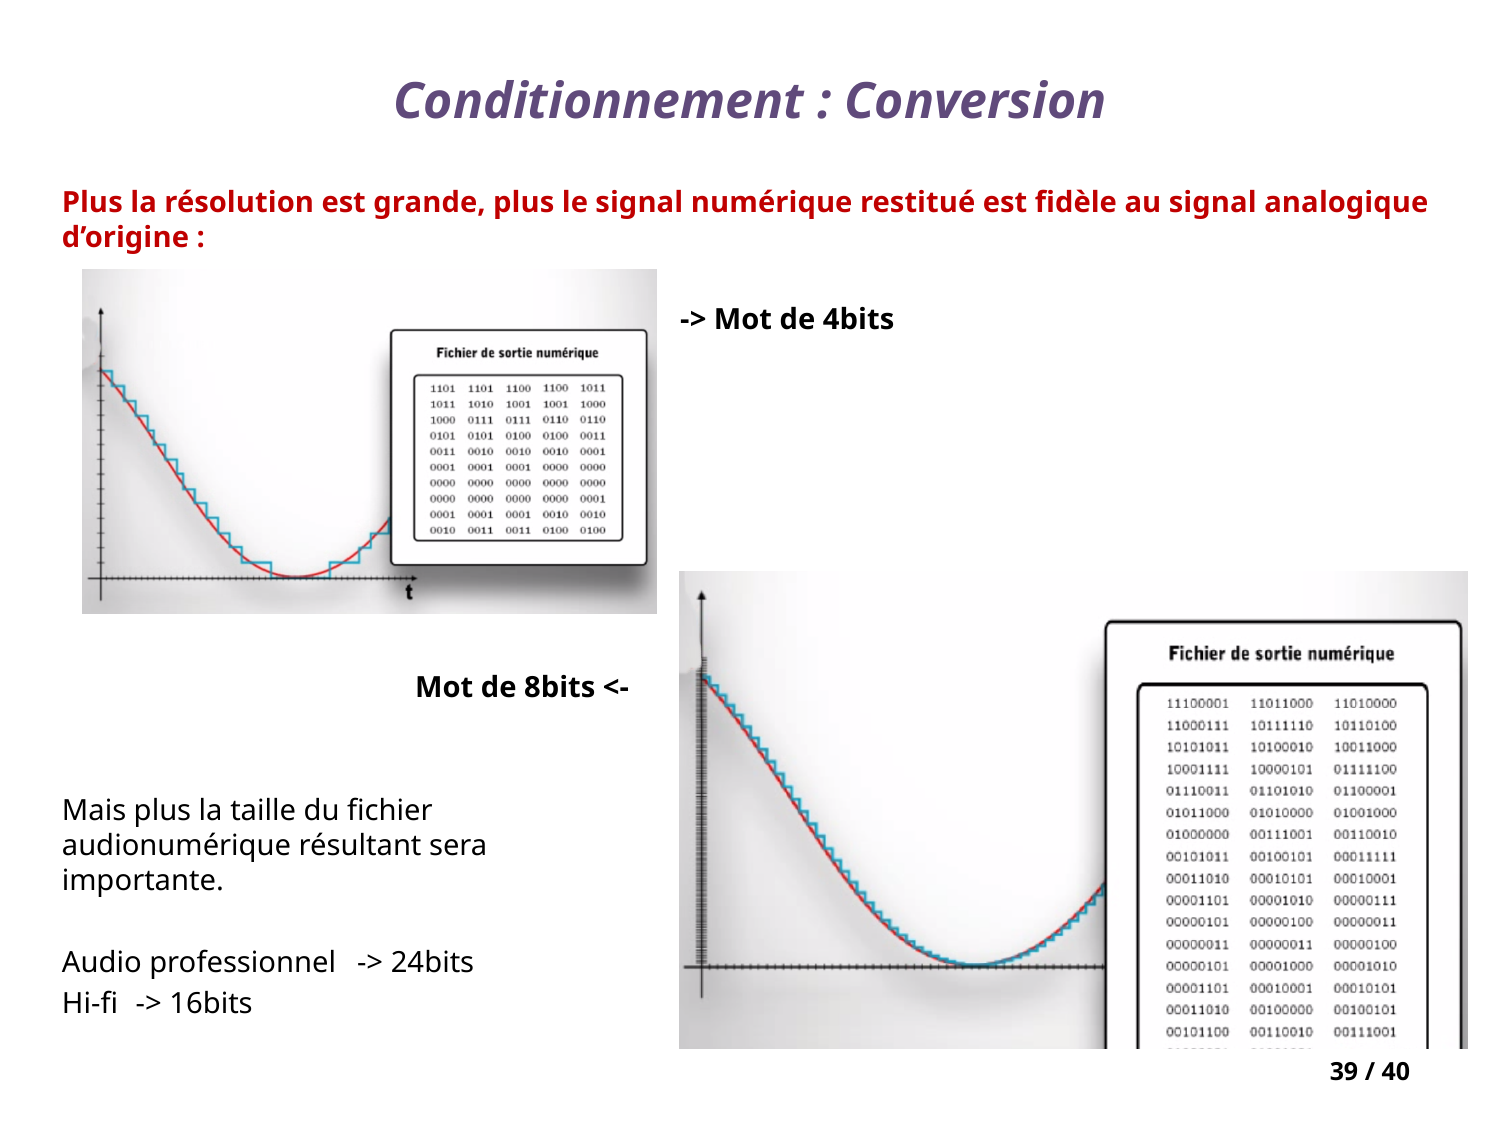

# Conditionnement : Conversion
Plus la résolution est grande, plus le signal numérique restitué est fidèle au signal analogique d’origine :
-> Mot de 4bits
Mot de 8bits <-
Mais plus la taille du fichier
audionumérique résultant sera
importante.
Audio professionnel 	-> 24bits
Hi-fi 	-> 16bits